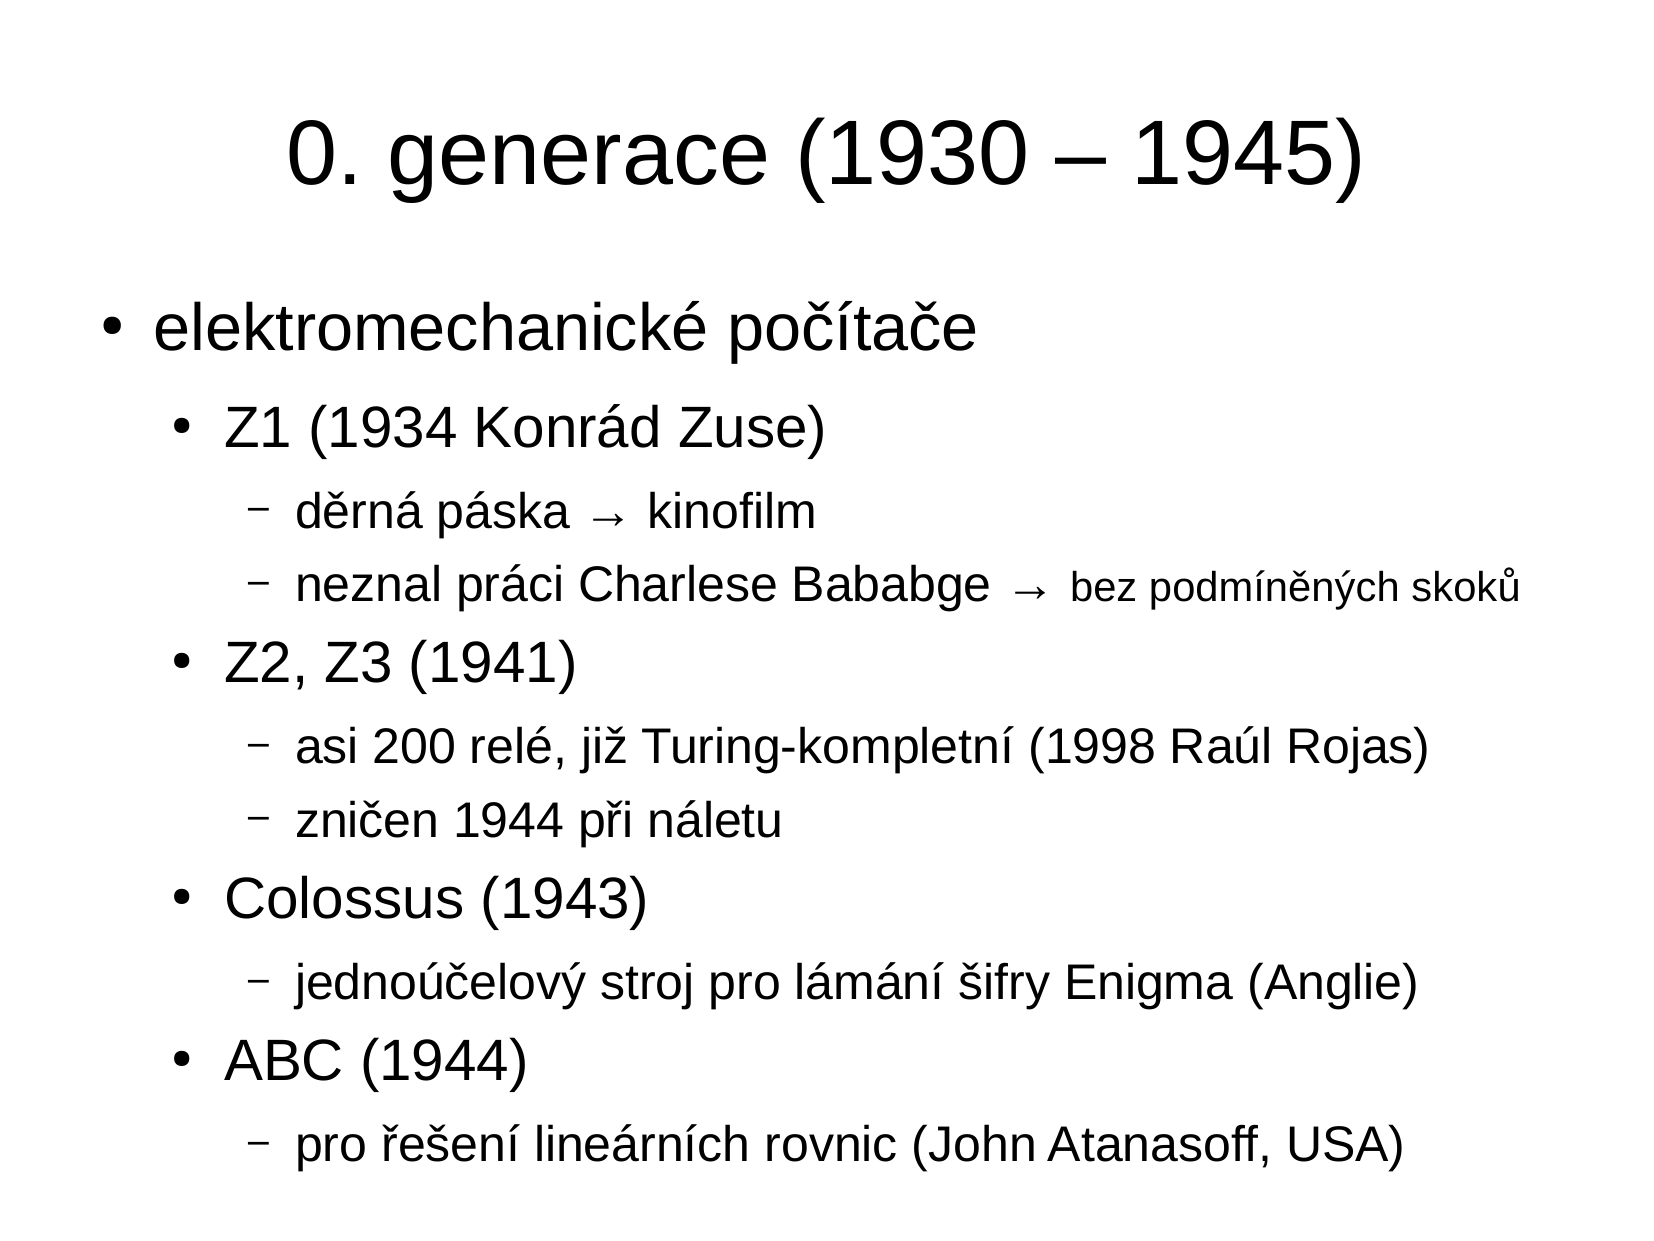

# 0. generace (1930 – 1945)
elektromechanické počítače
Z1 (1934 Konrád Zuse)
děrná páska → kinofilm
neznal práci Charlese Bababge → bez podmíněných skoků
Z2, Z3 (1941)
asi 200 relé, již Turing-kompletní (1998 Raúl Rojas)
zničen 1944 při náletu
Colossus (1943)
jednoúčelový stroj pro lámání šifry Enigma (Anglie)
ABC (1944)
pro řešení lineárních rovnic (John Atanasoff, USA)